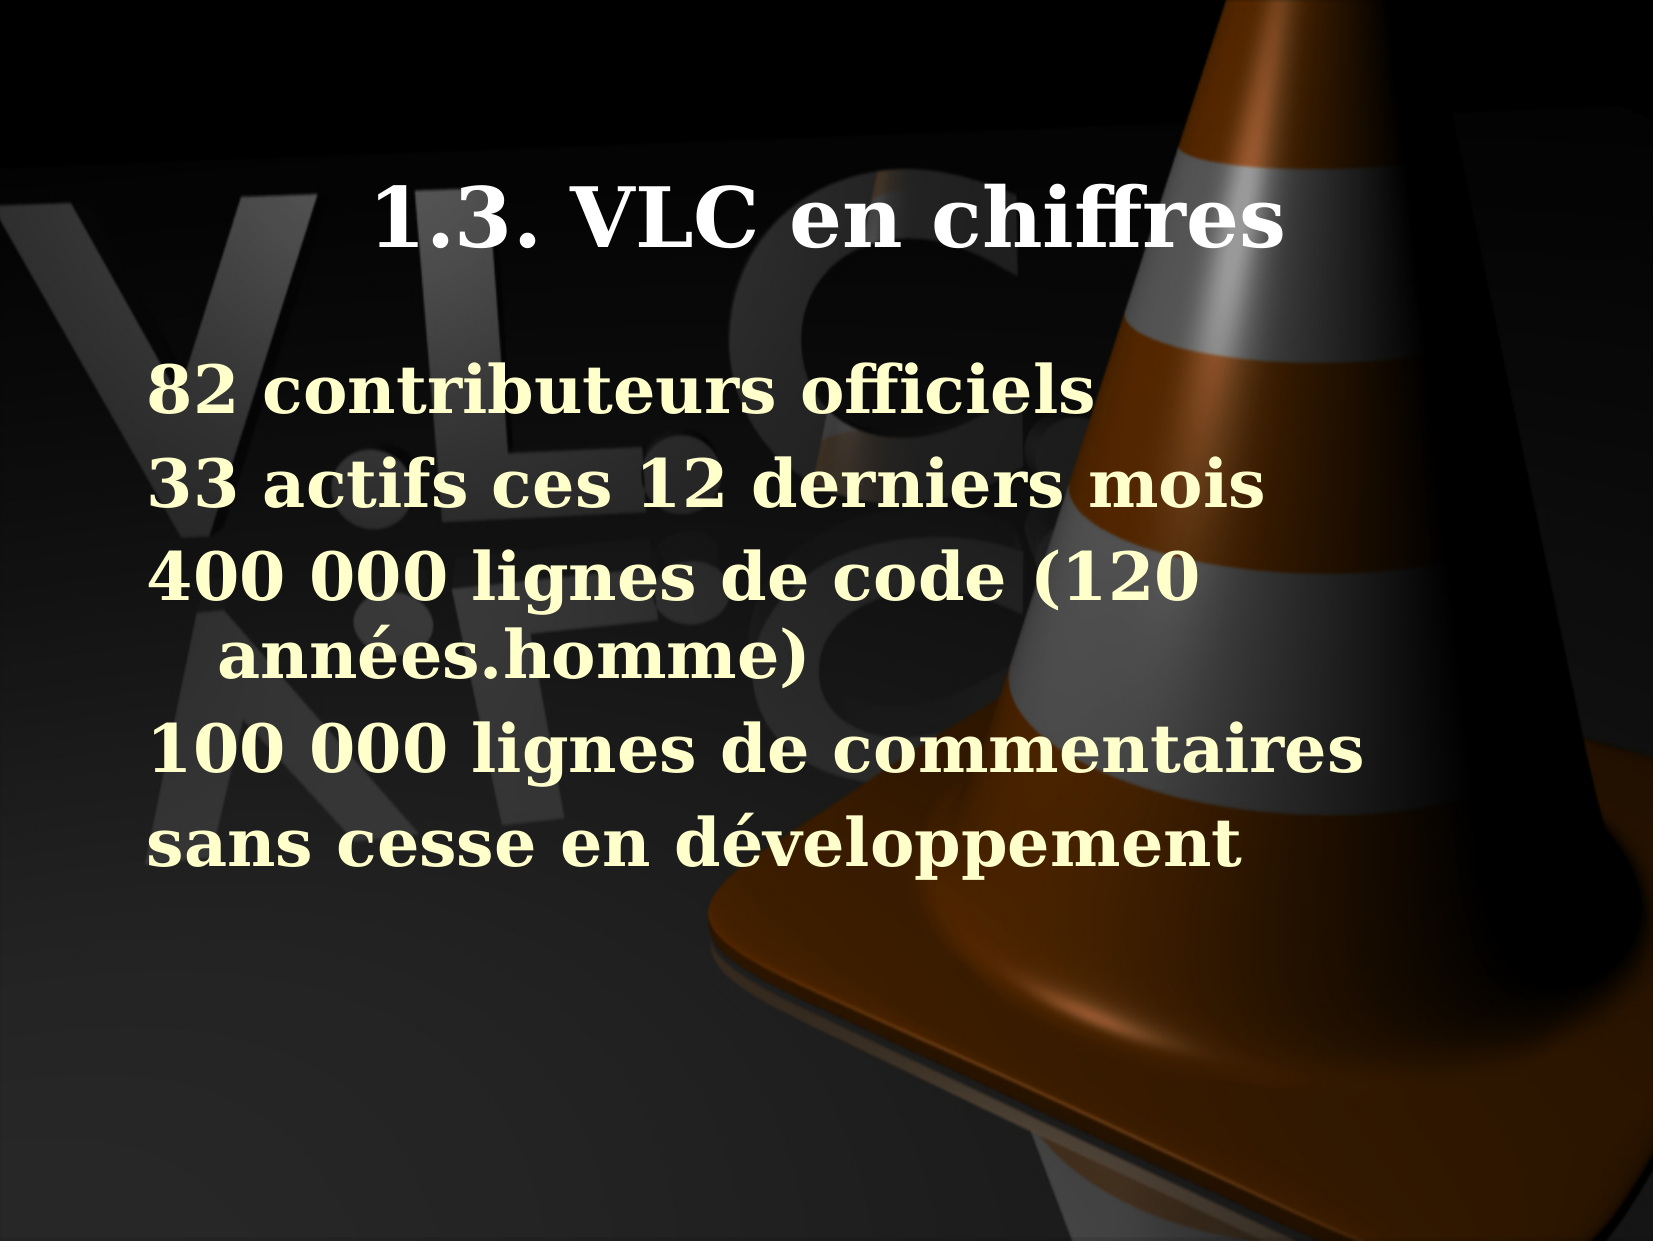

# 1.3. VLC en chiffres
82 contributeurs officiels
33 actifs ces 12 derniers mois
400 000 lignes de code (120 années.homme)
100 000 lignes de commentaires
sans cesse en développement